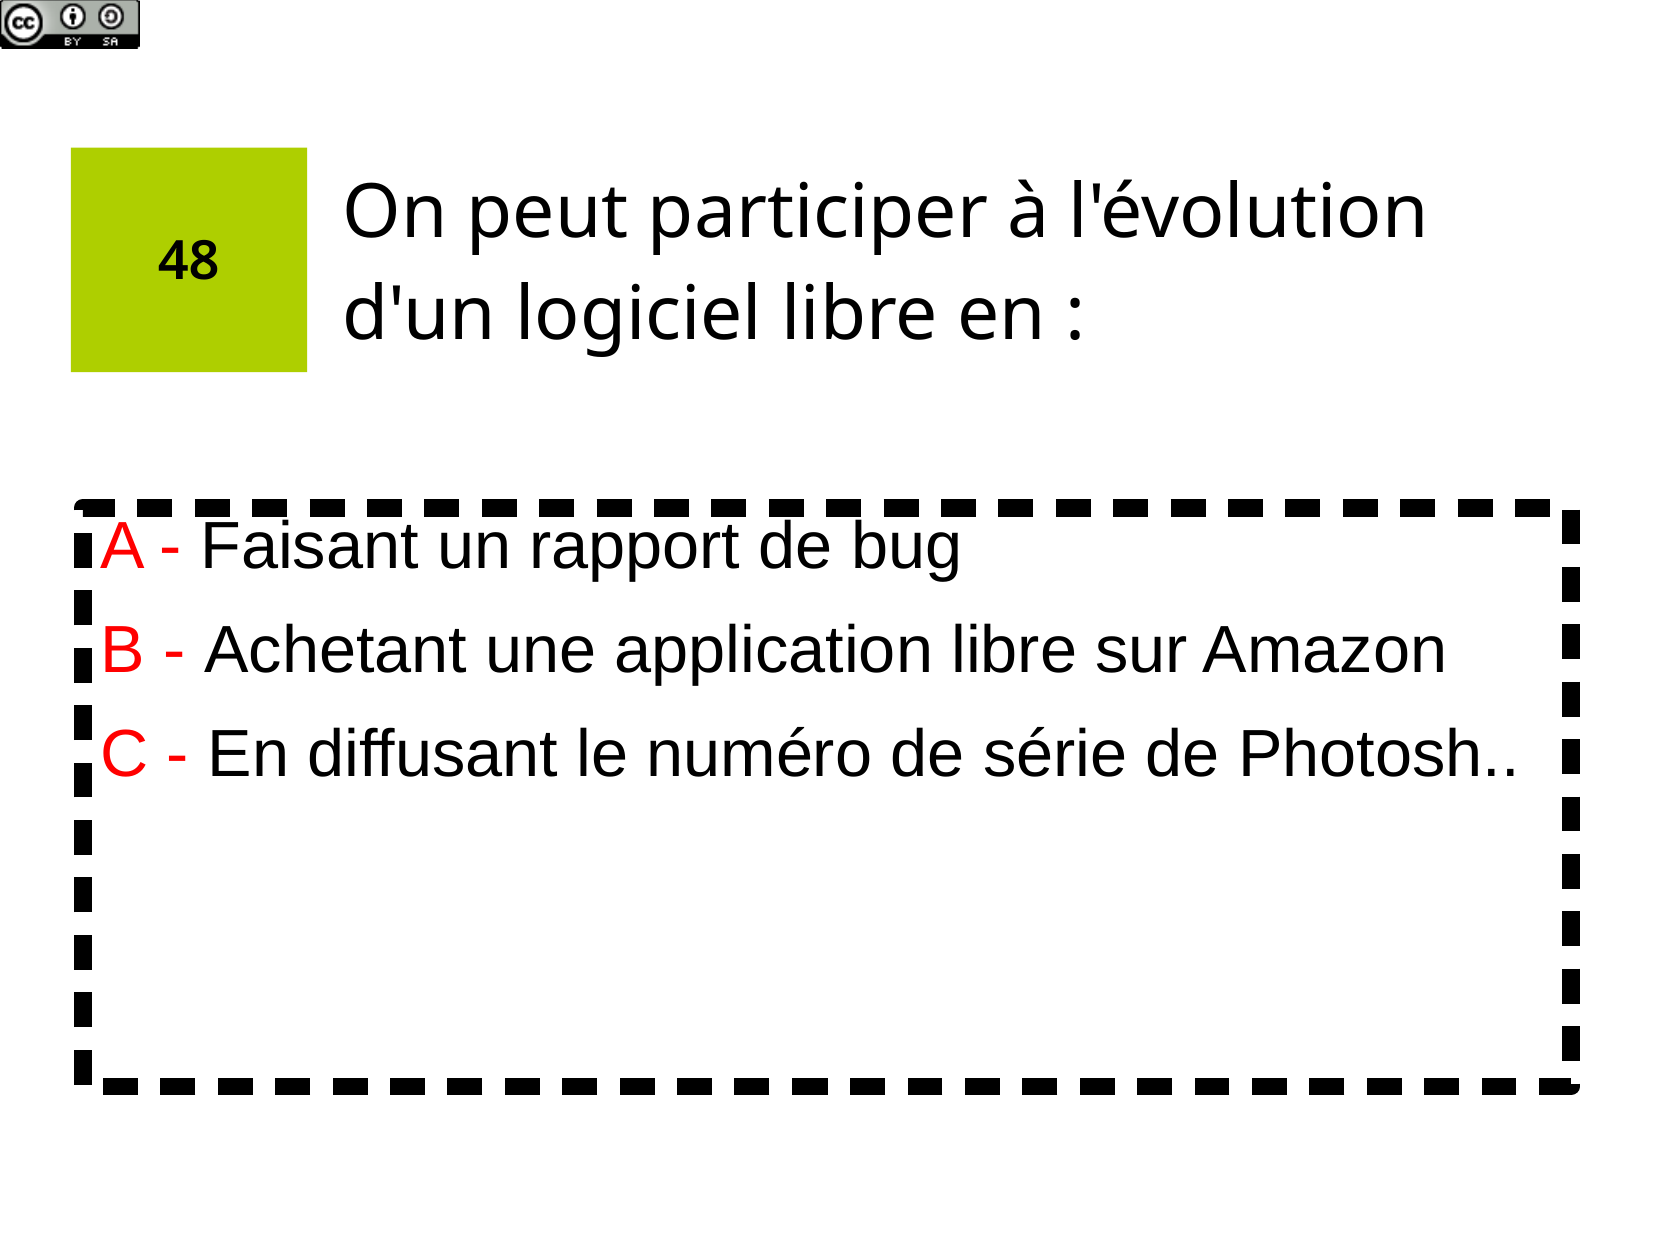

# On peut participer à l'évolution d'un logiciel libre en :
48
Faisant un rapport de bug
Achetant une application libre sur Amazon
En diffusant le numéro de série de Photosh..